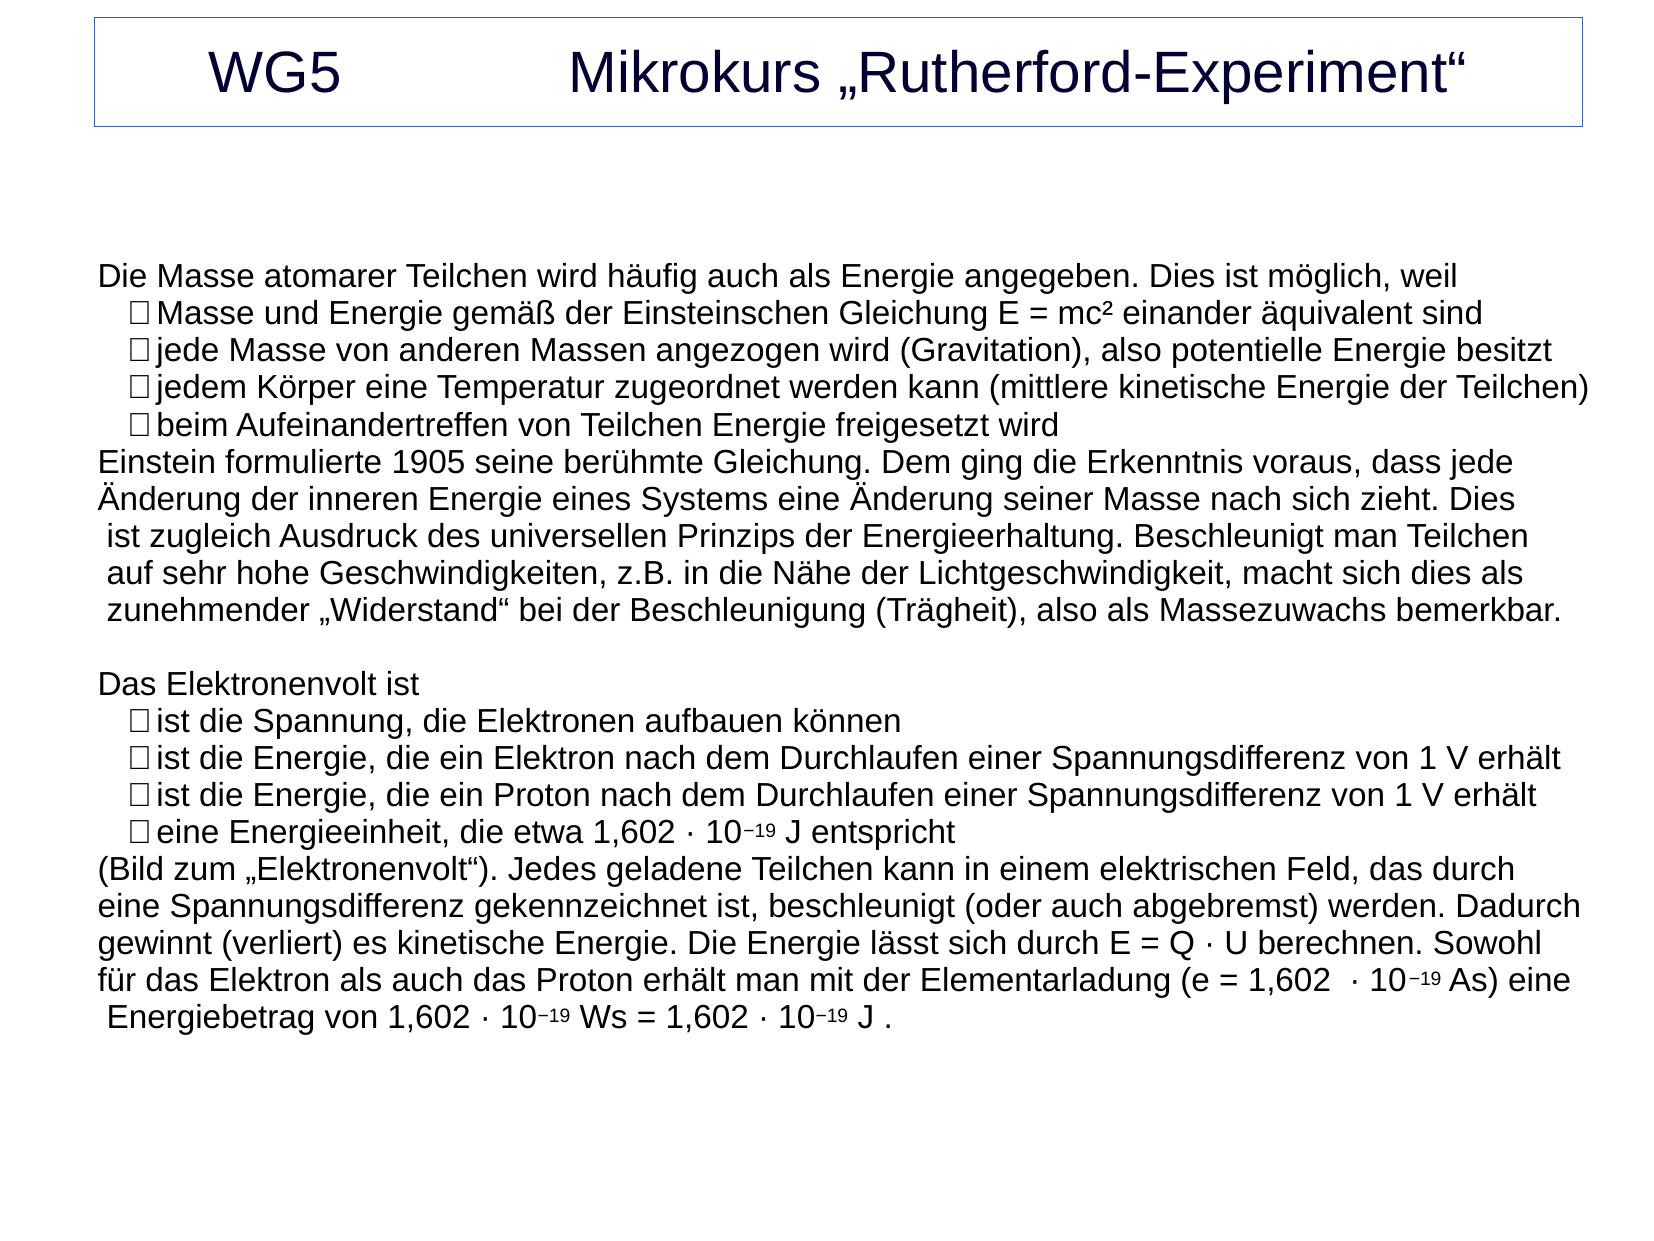

# WG5 Mikrokurs „Rutherford-Experiment“
Die Masse atomarer Teilchen wird häufig auch als Energie angegeben. Dies ist möglich, weil
		Masse und Energie gemäß der Einsteinschen Gleichung E = mc² einander äquivalent sind
		jede Masse von anderen Massen angezogen wird (Gravitation), also potentielle Energie besitzt
		jedem Körper eine Temperatur zugeordnet werden kann (mittlere kinetische Energie der Teilchen)
		beim Aufeinandertreffen von Teilchen Energie freigesetzt wird
Einstein formulierte 1905 seine berühmte Gleichung. Dem ging die Erkenntnis voraus, dass jede
Änderung der inneren Energie eines Systems eine Änderung seiner Masse nach sich zieht. Dies
 ist zugleich Ausdruck des universellen Prinzips der Energieerhaltung. Beschleunigt man Teilchen
 auf sehr hohe Geschwindigkeiten, z.B. in die Nähe der Lichtgeschwindigkeit, macht sich dies als
 zunehmender „Widerstand“ bei der Beschleunigung (Trägheit), also als Massezuwachs bemerkbar.
Das Elektronenvolt ist
		ist die Spannung, die Elektronen aufbauen können
		ist die Energie, die ein Elektron nach dem Durchlaufen einer Spannungsdifferenz von 1 V erhält
		ist die Energie, die ein Proton nach dem Durchlaufen einer Spannungsdifferenz von 1 V erhält
		eine Energieeinheit, die etwa 1,602 · 10−19 J entspricht
(Bild zum „Elektronenvolt“). Jedes geladene Teilchen kann in einem elektrischen Feld, das durch
eine Spannungsdifferenz gekennzeichnet ist, beschleunigt (oder auch abgebremst) werden. Dadurch
gewinnt (verliert) es kinetische Energie. Die Energie lässt sich durch E = Q · U berechnen. Sowohl
für das Elektron als auch das Proton erhält man mit der Elementarladung (e = 1,602 · 10−19 As) eine
 Energiebetrag von 1,602 · 10−19 Ws = 1,602 · 10−19 J .